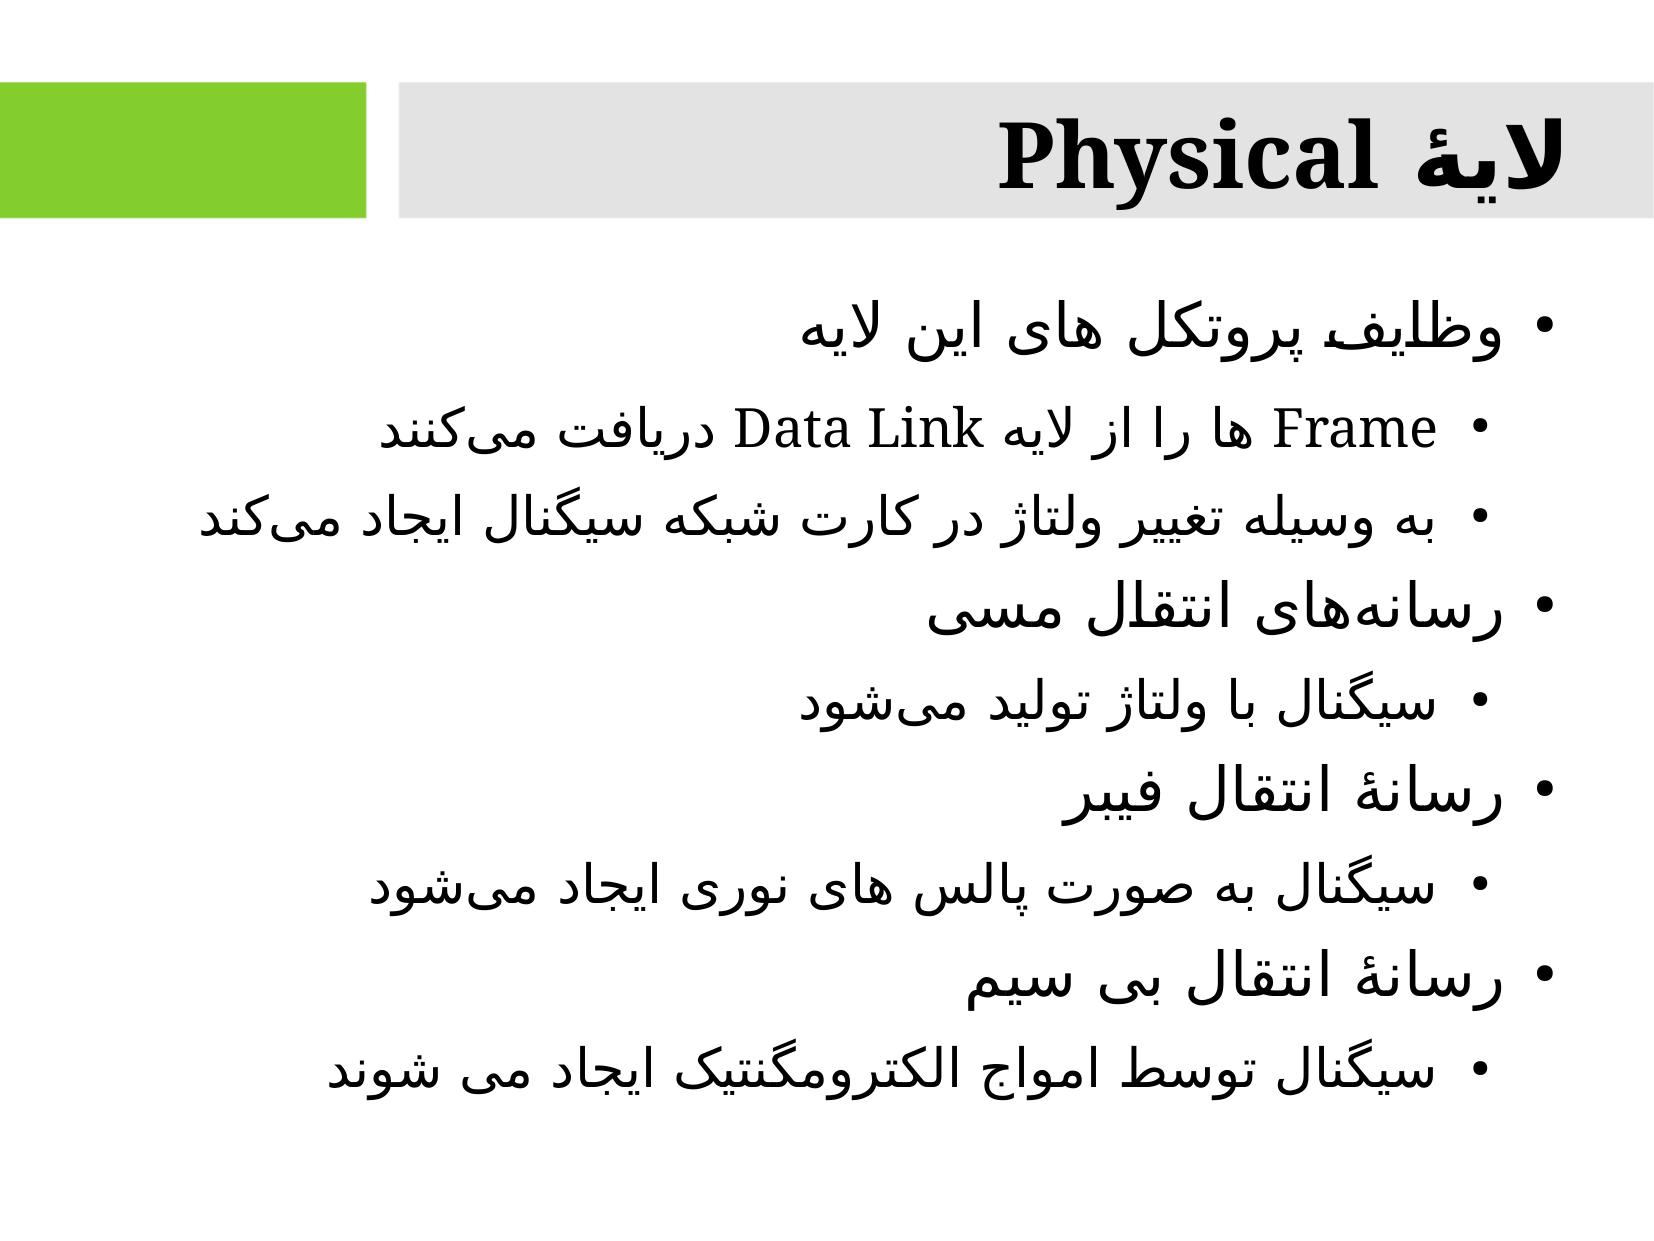

# لایهٔ Physical
وظایف پروتکل های این لایه
Frame ها را از لایه Data Link دریافت می‌کنند
به وسیله تغییر ولتاژ در کارت شبکه سیگنال ایجاد می‌کند
رسانه‌های انتقال مسی
سیگنال با ولتاژ تولید می‌شود
رسانه‌ٔ انتقال فیبر
سیگنال به صورت پالس های نوری ایجاد می‌شود
رسانهٔ انتقال بی سیم
سیگنال توسط امواج الکترومگنتیک ایجاد می شوند